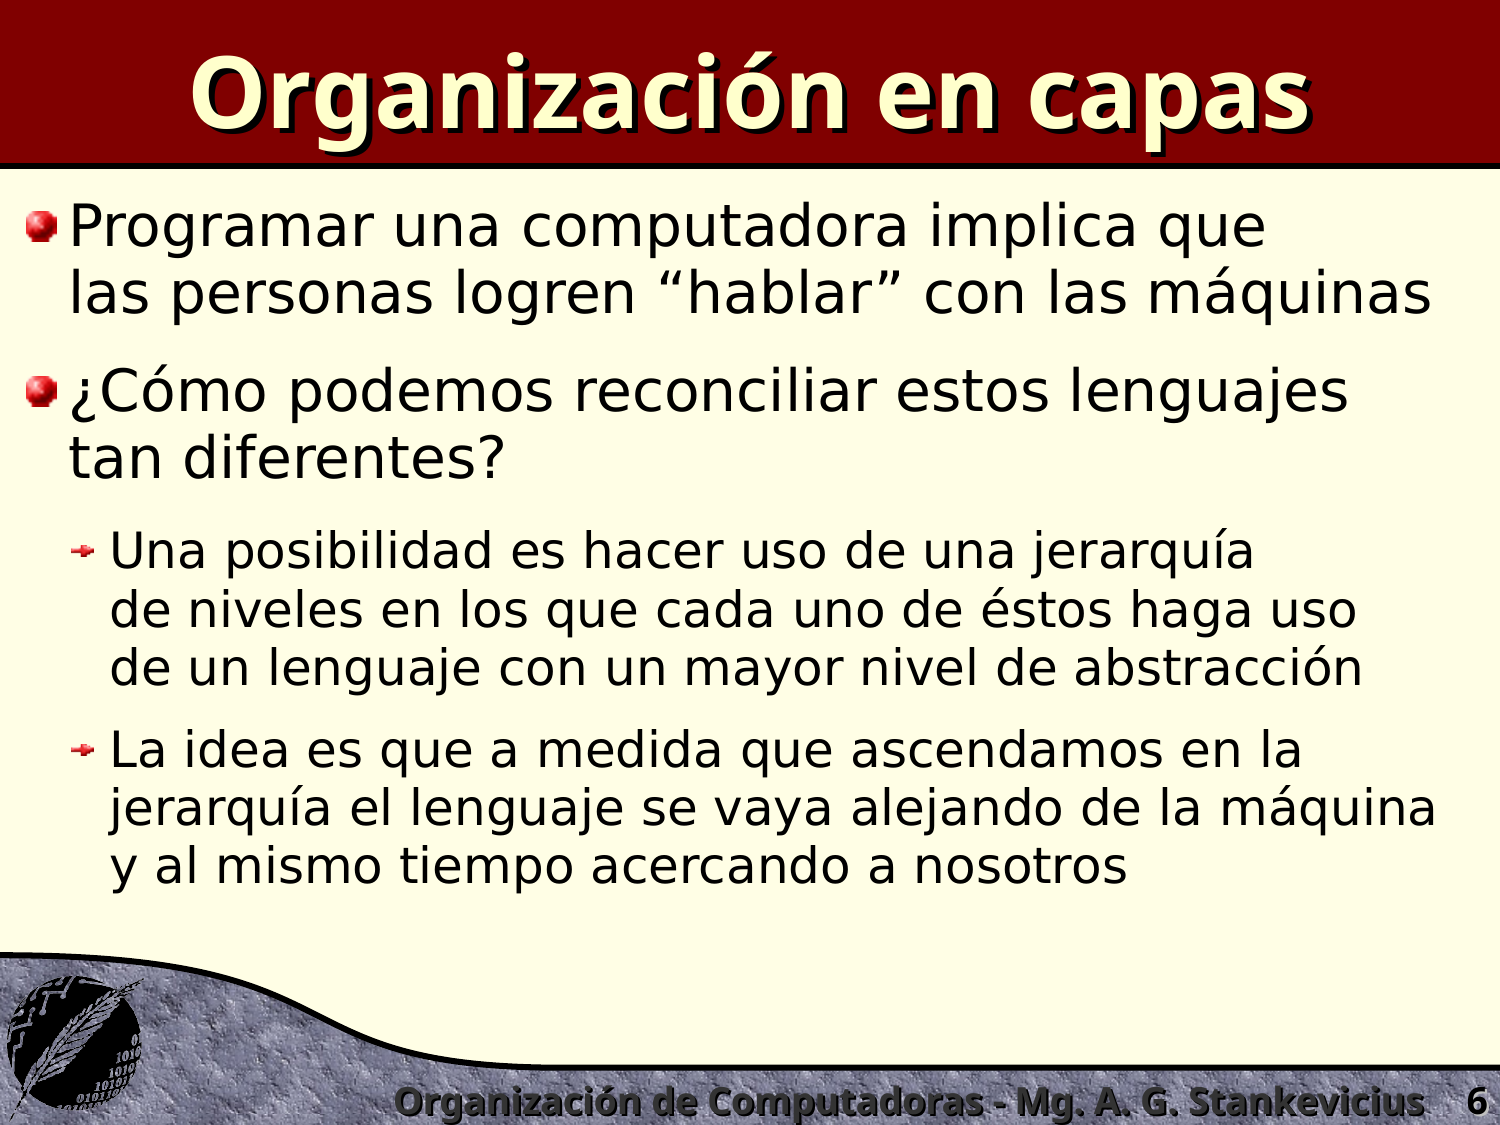

# Organización en capas
Programar una computadora implica que
las personas logren “hablar” con las máquinas
¿Cómo podemos reconciliar estos lenguajes
tan diferentes?
Una posibilidad es hacer uso de una jerarquía
de niveles en los que cada uno de éstos haga uso
de un lenguaje con un mayor nivel de abstracción
La idea es que a medida que ascendamos en la jerarquía el lenguaje se vaya alejando de la máquina
y al mismo tiempo acercando a nosotros
6